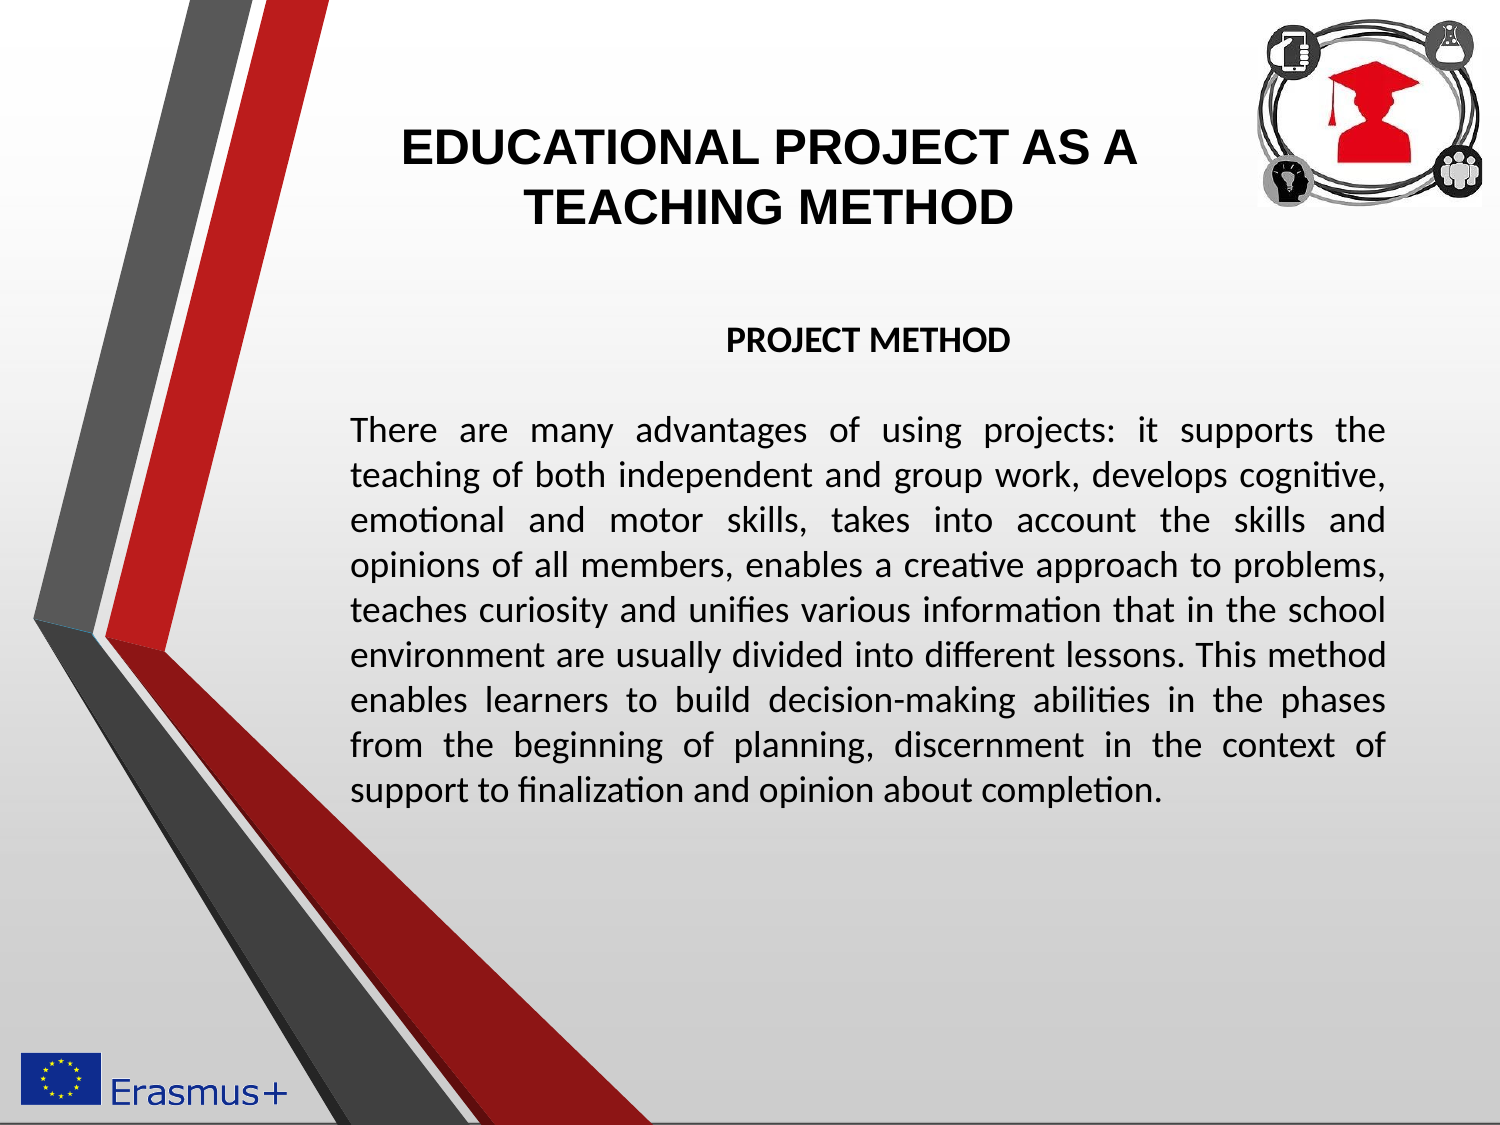

# EDUCATIONAL PROJECT AS A TEACHING METHOD
PROJECT METHOD
There are many advantages of using projects: it supports the teaching of both independent and group work, develops cognitive, emotional and motor skills, takes into account the skills and opinions of all members, enables a creative approach to problems, teaches curiosity and unifies various information that in the school environment are usually divided into different lessons. This method enables learners to build decision-making abilities in the phases from the beginning of planning, discernment in the context of support to finalization and opinion about completion.